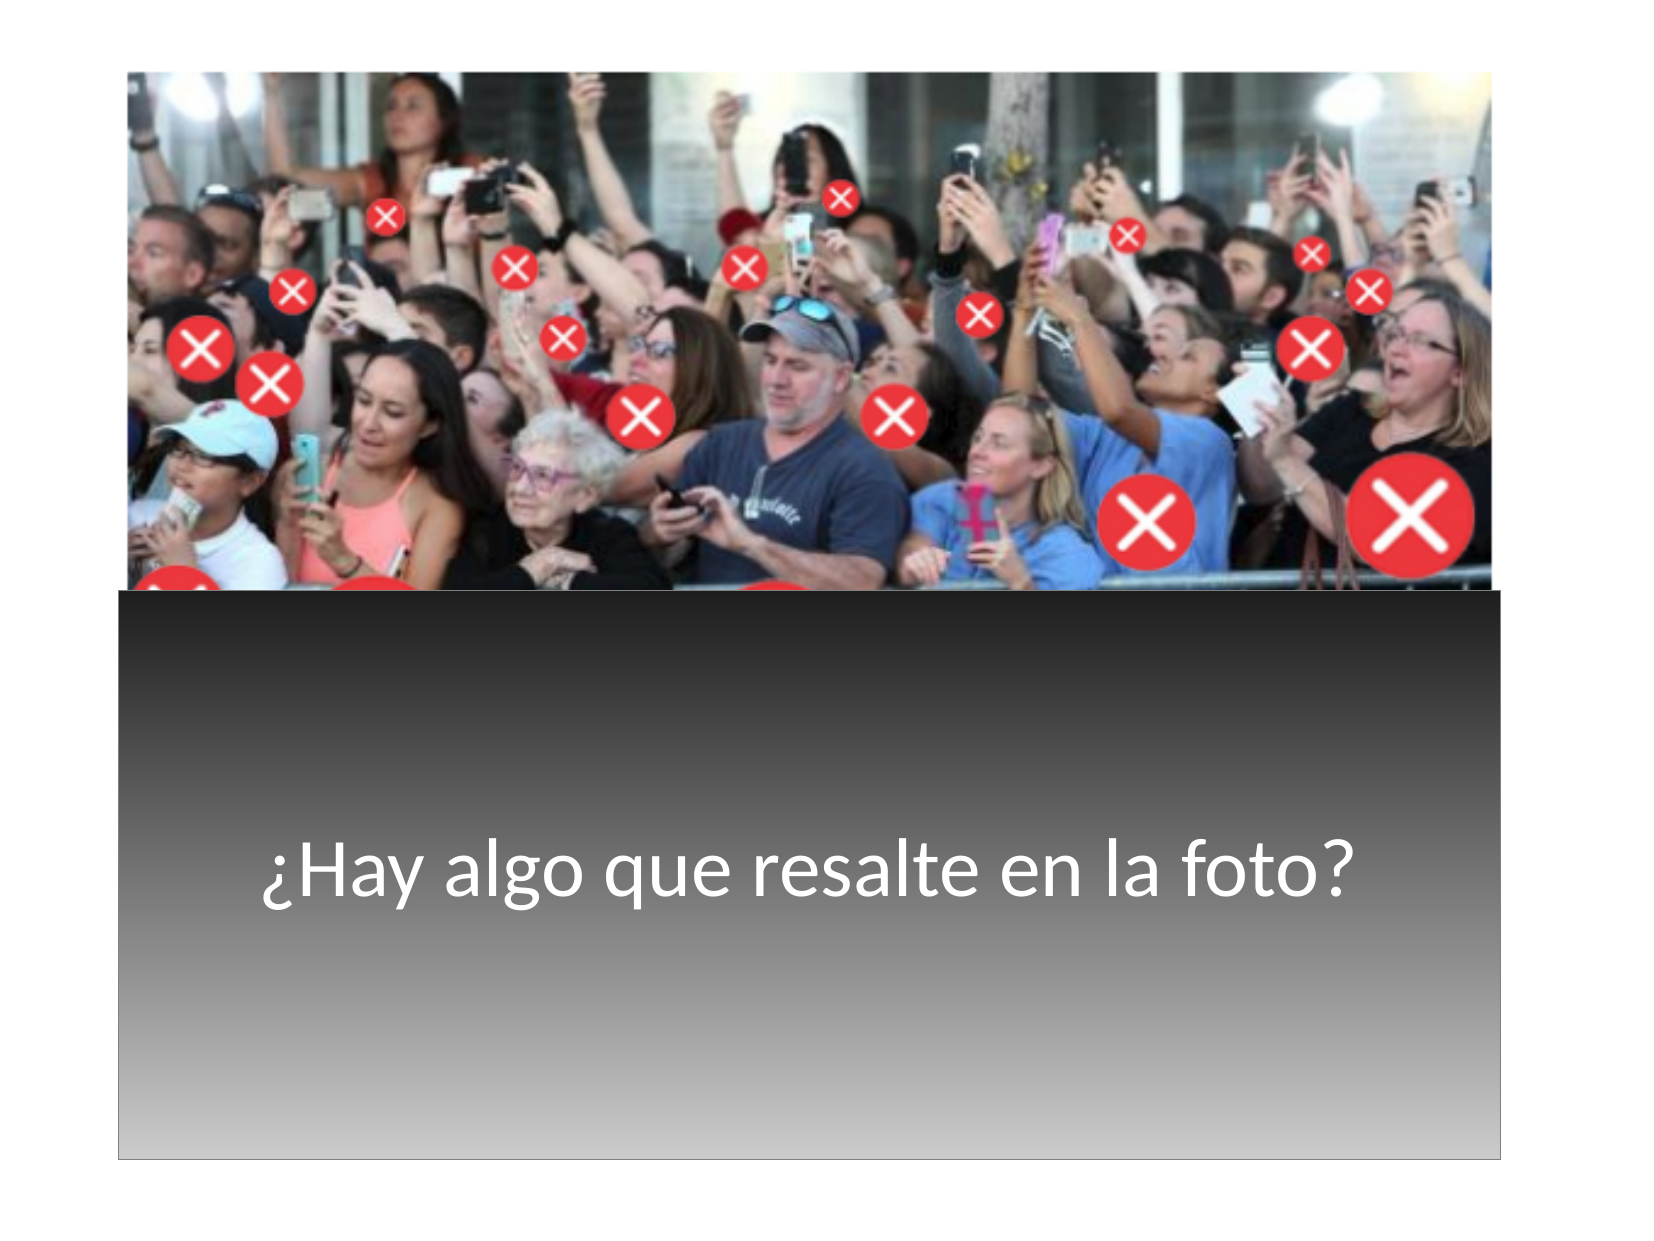

#
¿Hay algo que resalte en la foto?